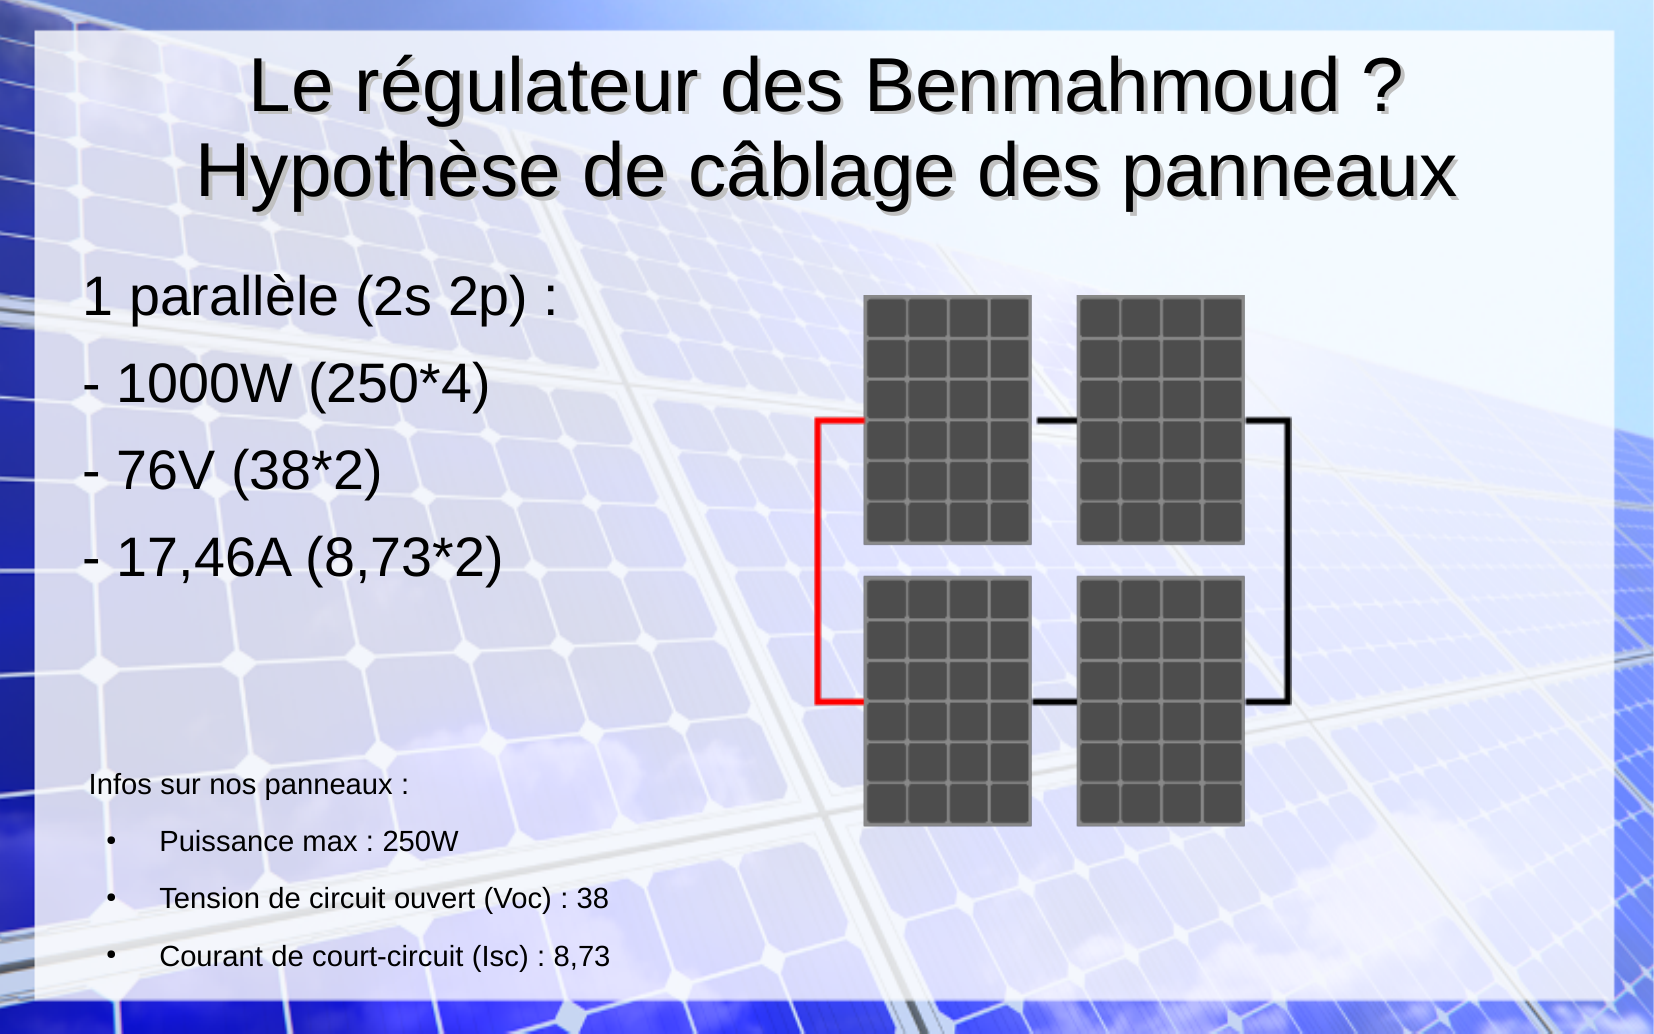

# Le régulateur des Benmahmoud ? Hypothèse de câblage des panneaux
1 parallèle (2s 2p) :
- 1000W (250*4)
- 76V (38*2)
- 17,46A (8,73*2)
Infos sur nos panneaux :
Puissance max : 250W
Tension de circuit ouvert (Voc) : 38
Courant de court-circuit (Isc) : 8,73